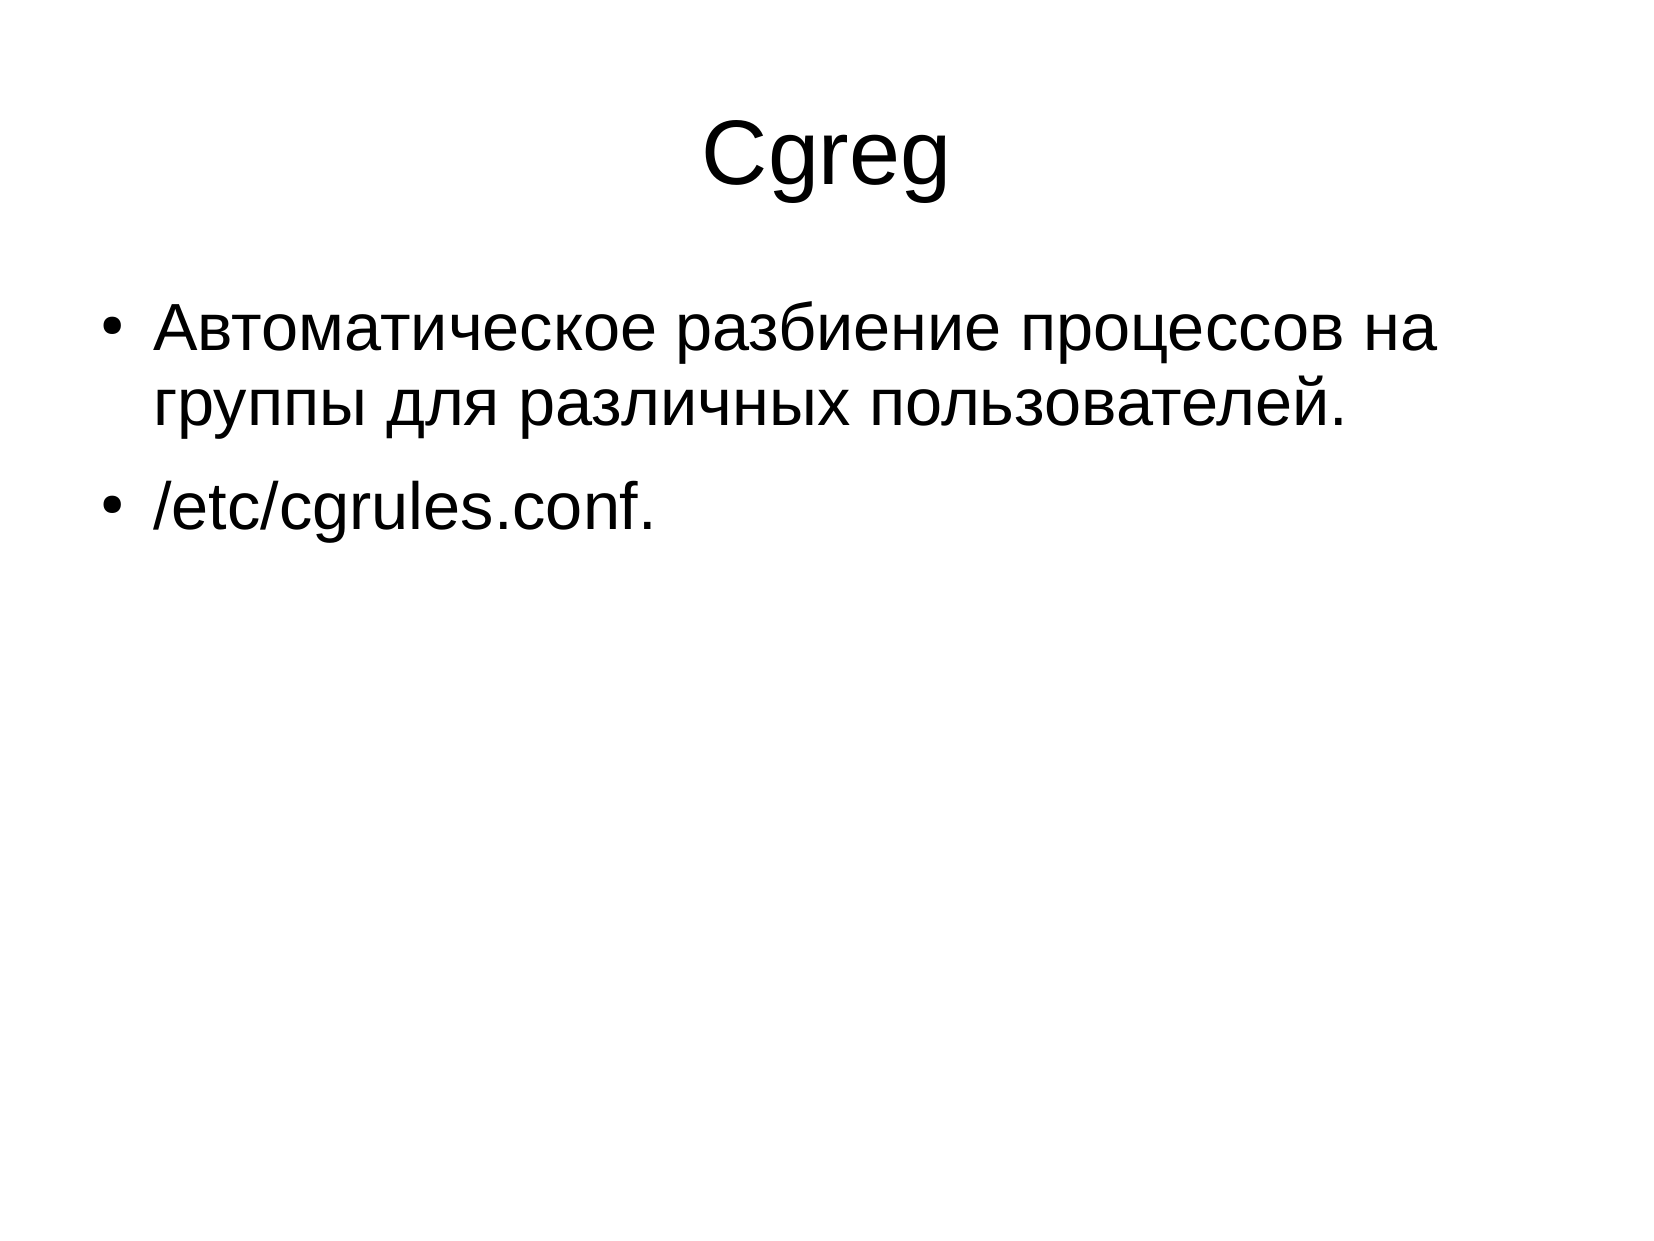

# Cgreg
Автоматическое разбиение процессов на группы для различных пользователей.
/etc/cgrules.conf.